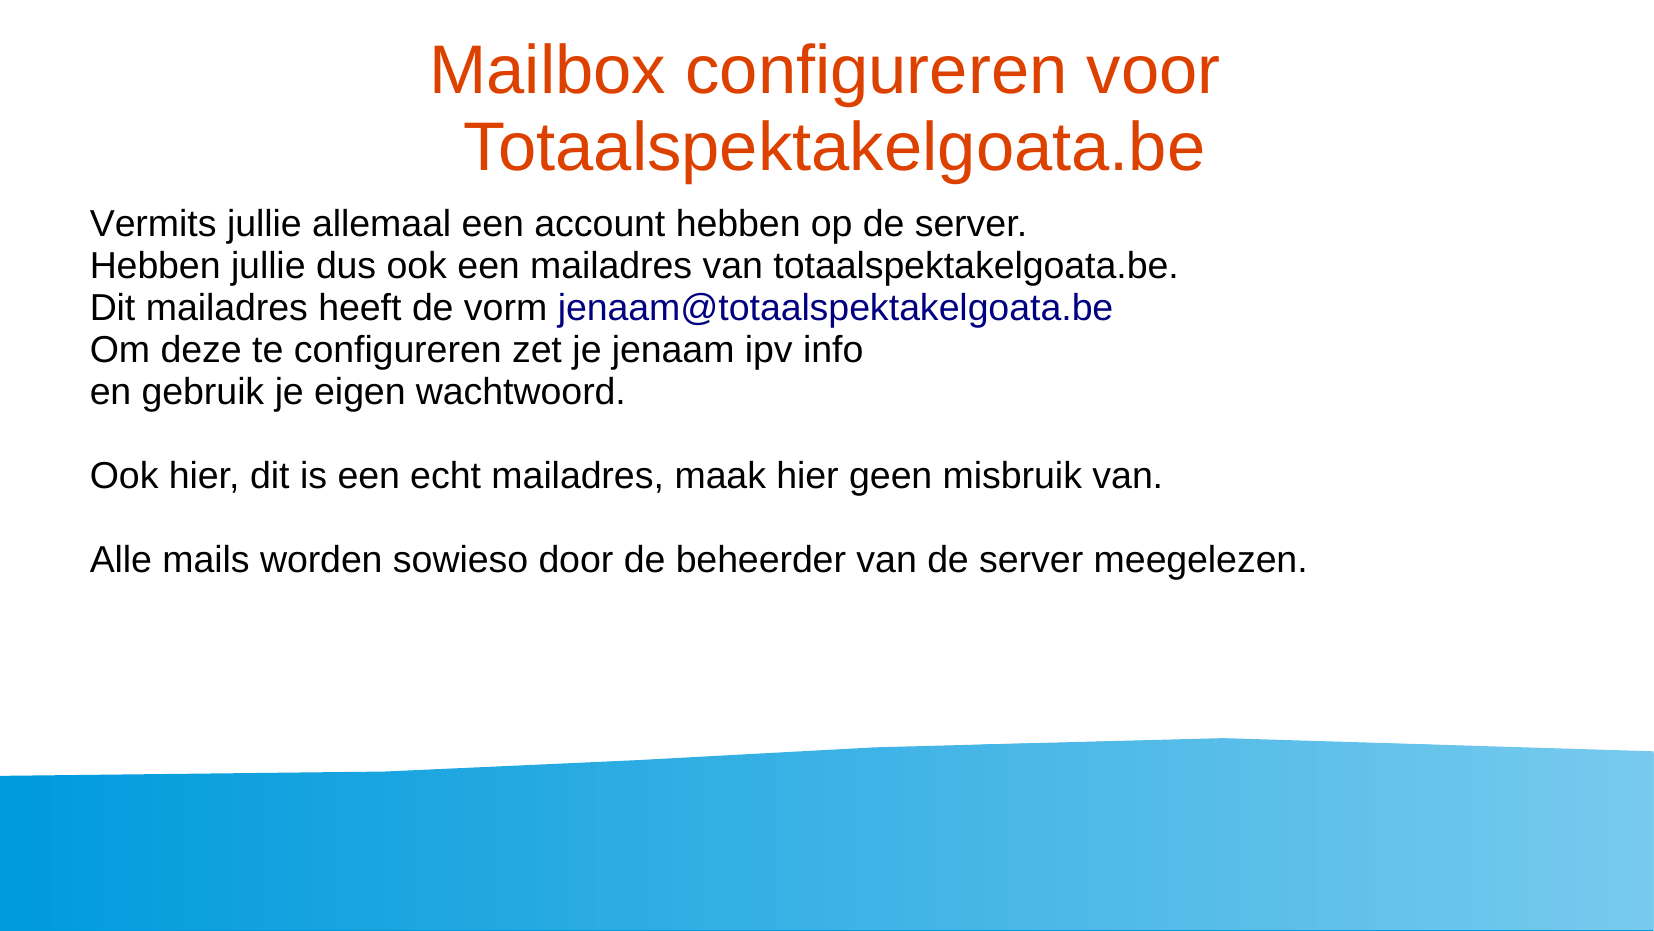

# Mailbox configureren voor Totaalspektakelgoata.be
Vermits jullie allemaal een account hebben op de server.
Hebben jullie dus ook een mailadres van totaalspektakelgoata.be.
Dit mailadres heeft de vorm jenaam@totaalspektakelgoata.be
Om deze te configureren zet je jenaam ipv info
en gebruik je eigen wachtwoord.
Ook hier, dit is een echt mailadres, maak hier geen misbruik van.
Alle mails worden sowieso door de beheerder van de server meegelezen.